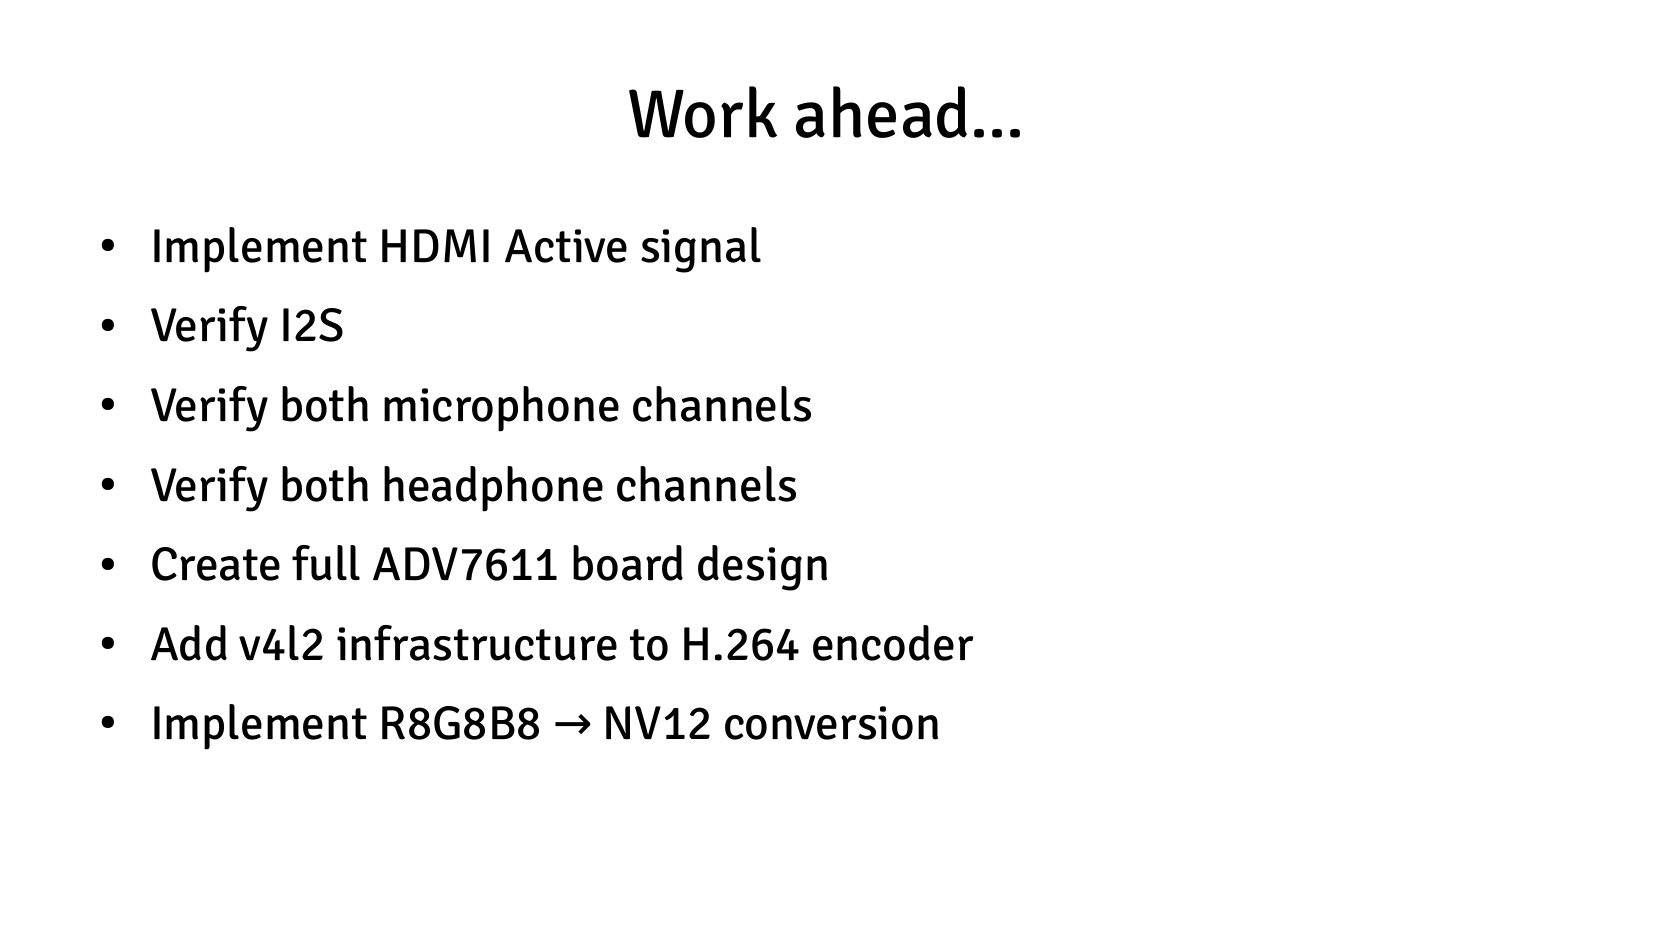

# Work ahead...
Implement HDMI Active signal
Verify I2S
Verify both microphone channels
Verify both headphone channels
Create full ADV7611 board design
Add v4l2 infrastructure to H.264 encoder
Implement R8G8B8 → NV12 conversion